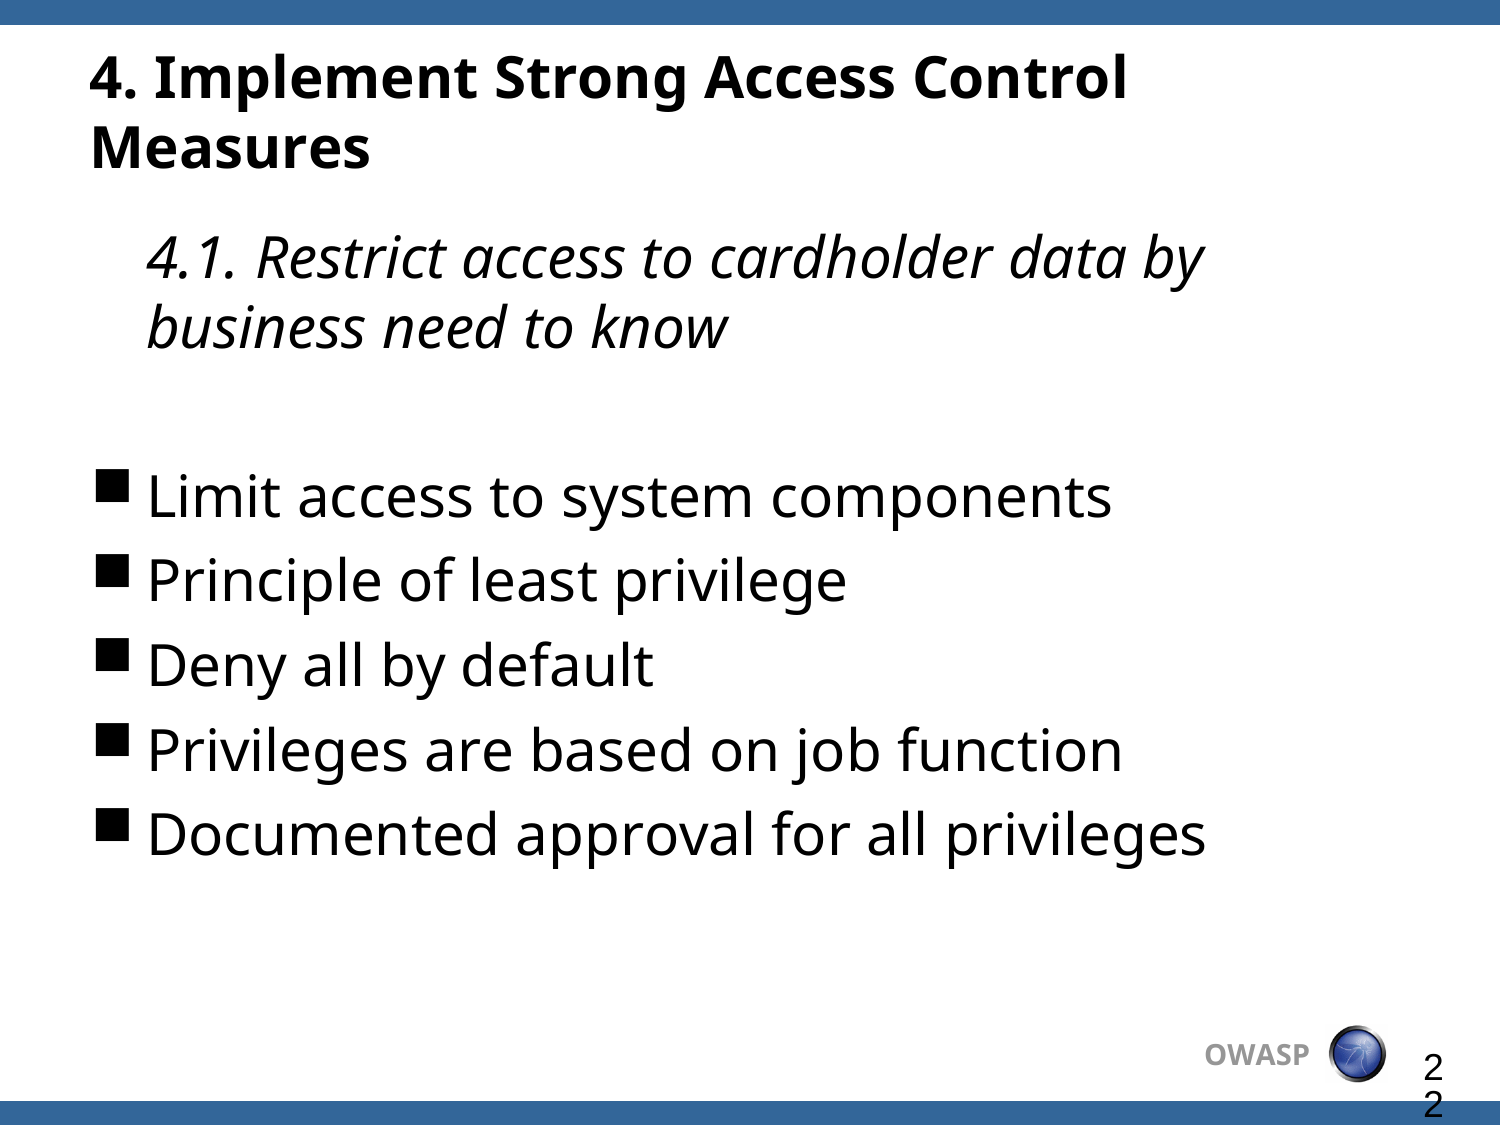

# 4. Implement Strong Access Control Measures
4.1. Restrict access to cardholder data by business need to know
Limit access to system components
Principle of least privilege
Deny all by default
Privileges are based on job function
Documented approval for all privileges
22